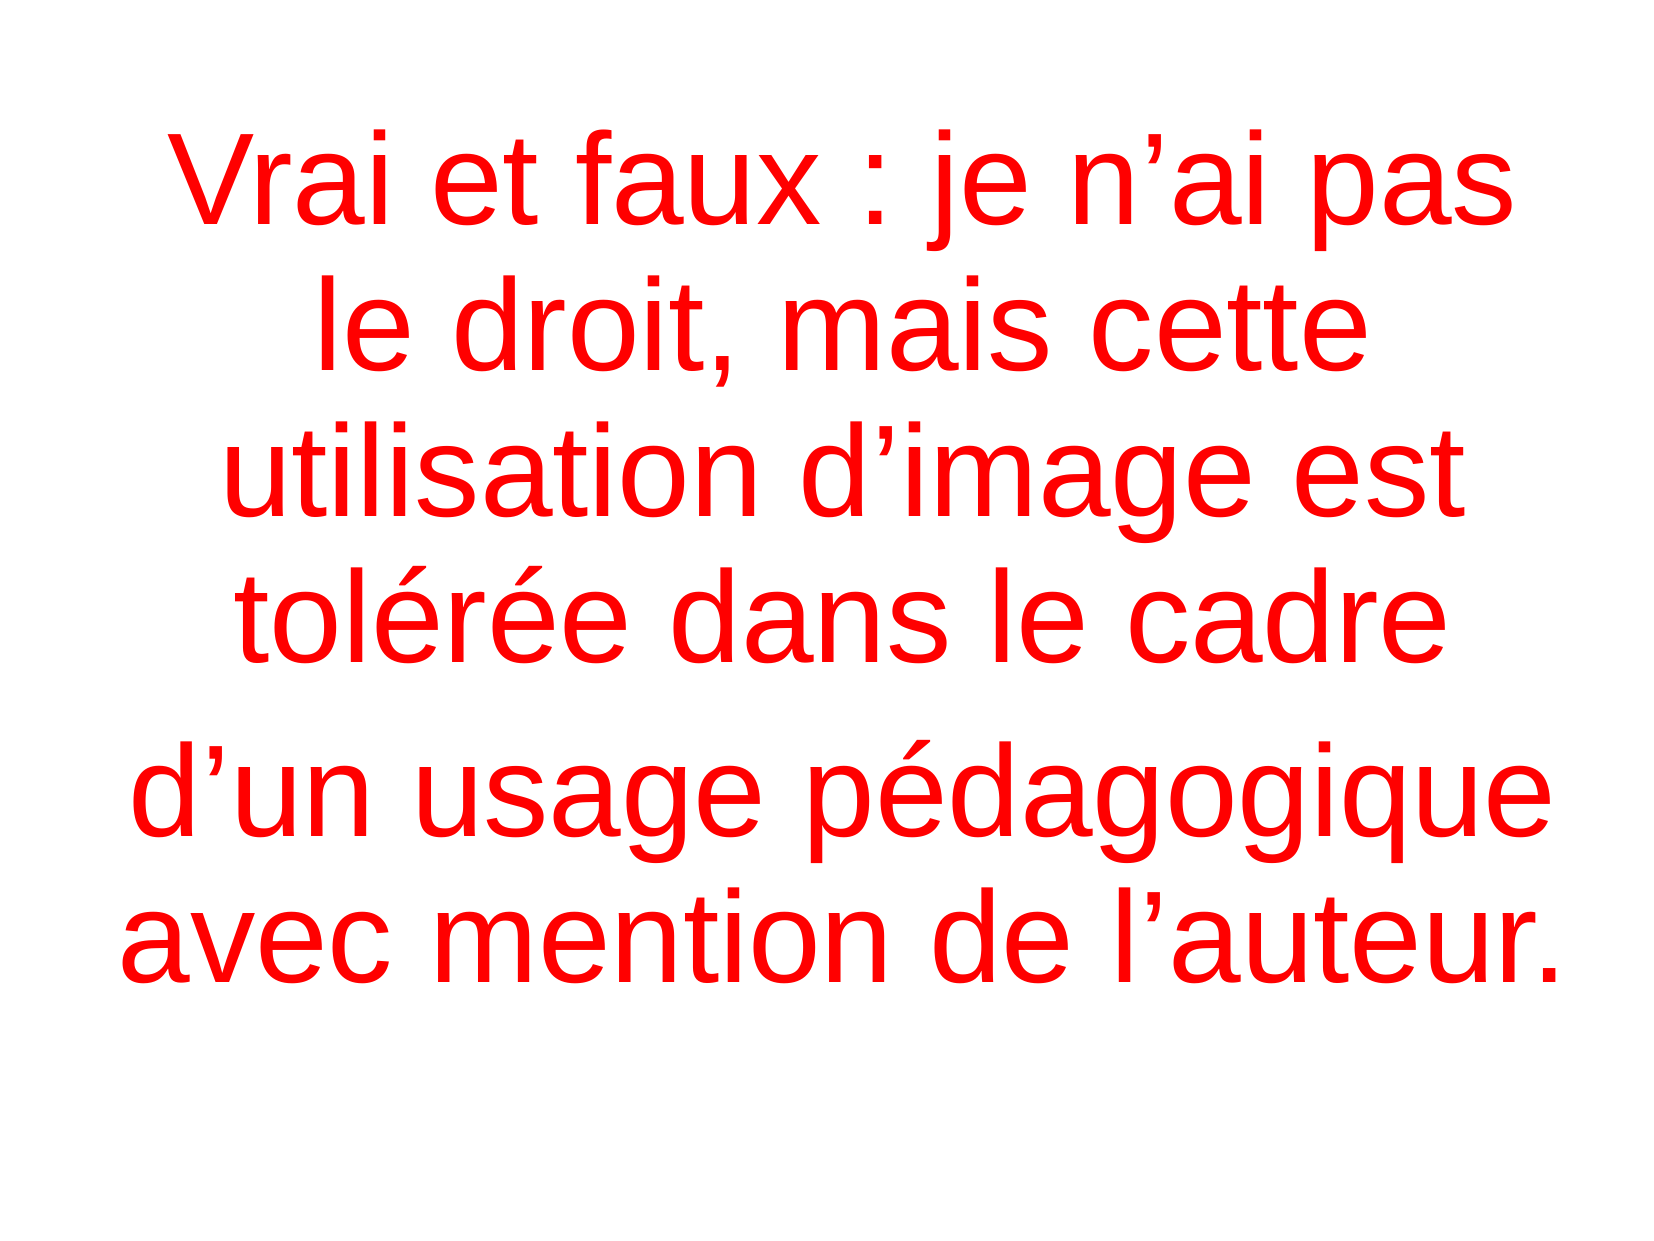

# Vrai et faux : je n’ai pas le droit, mais cette utilisation d’image est tolérée dans le cadre
d’un usage pédagogique avec mention de l’auteur.